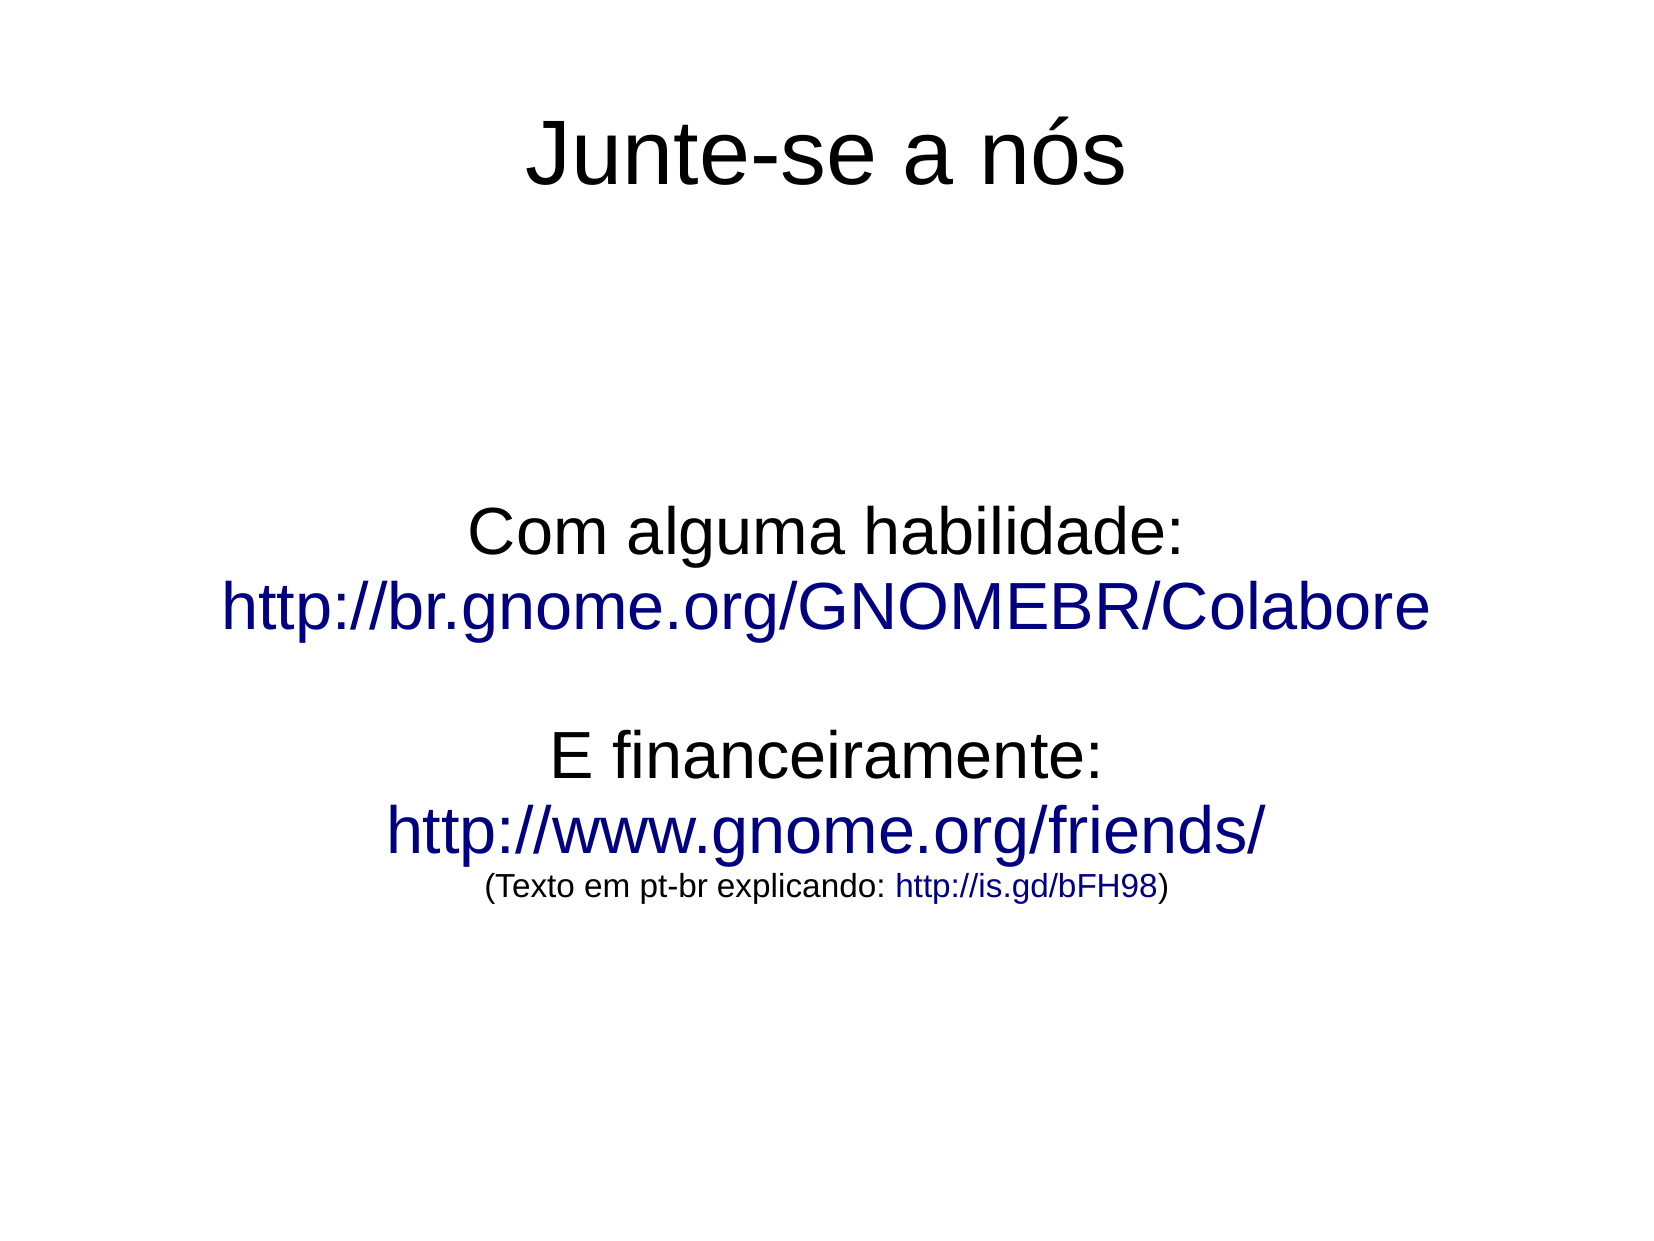

# Junte-se a nós
Com alguma habilidade:
http://br.gnome.org/GNOMEBR/Colabore
E financeiramente:
http://www.gnome.org/friends/
(Texto em pt-br explicando: http://is.gd/bFH98)